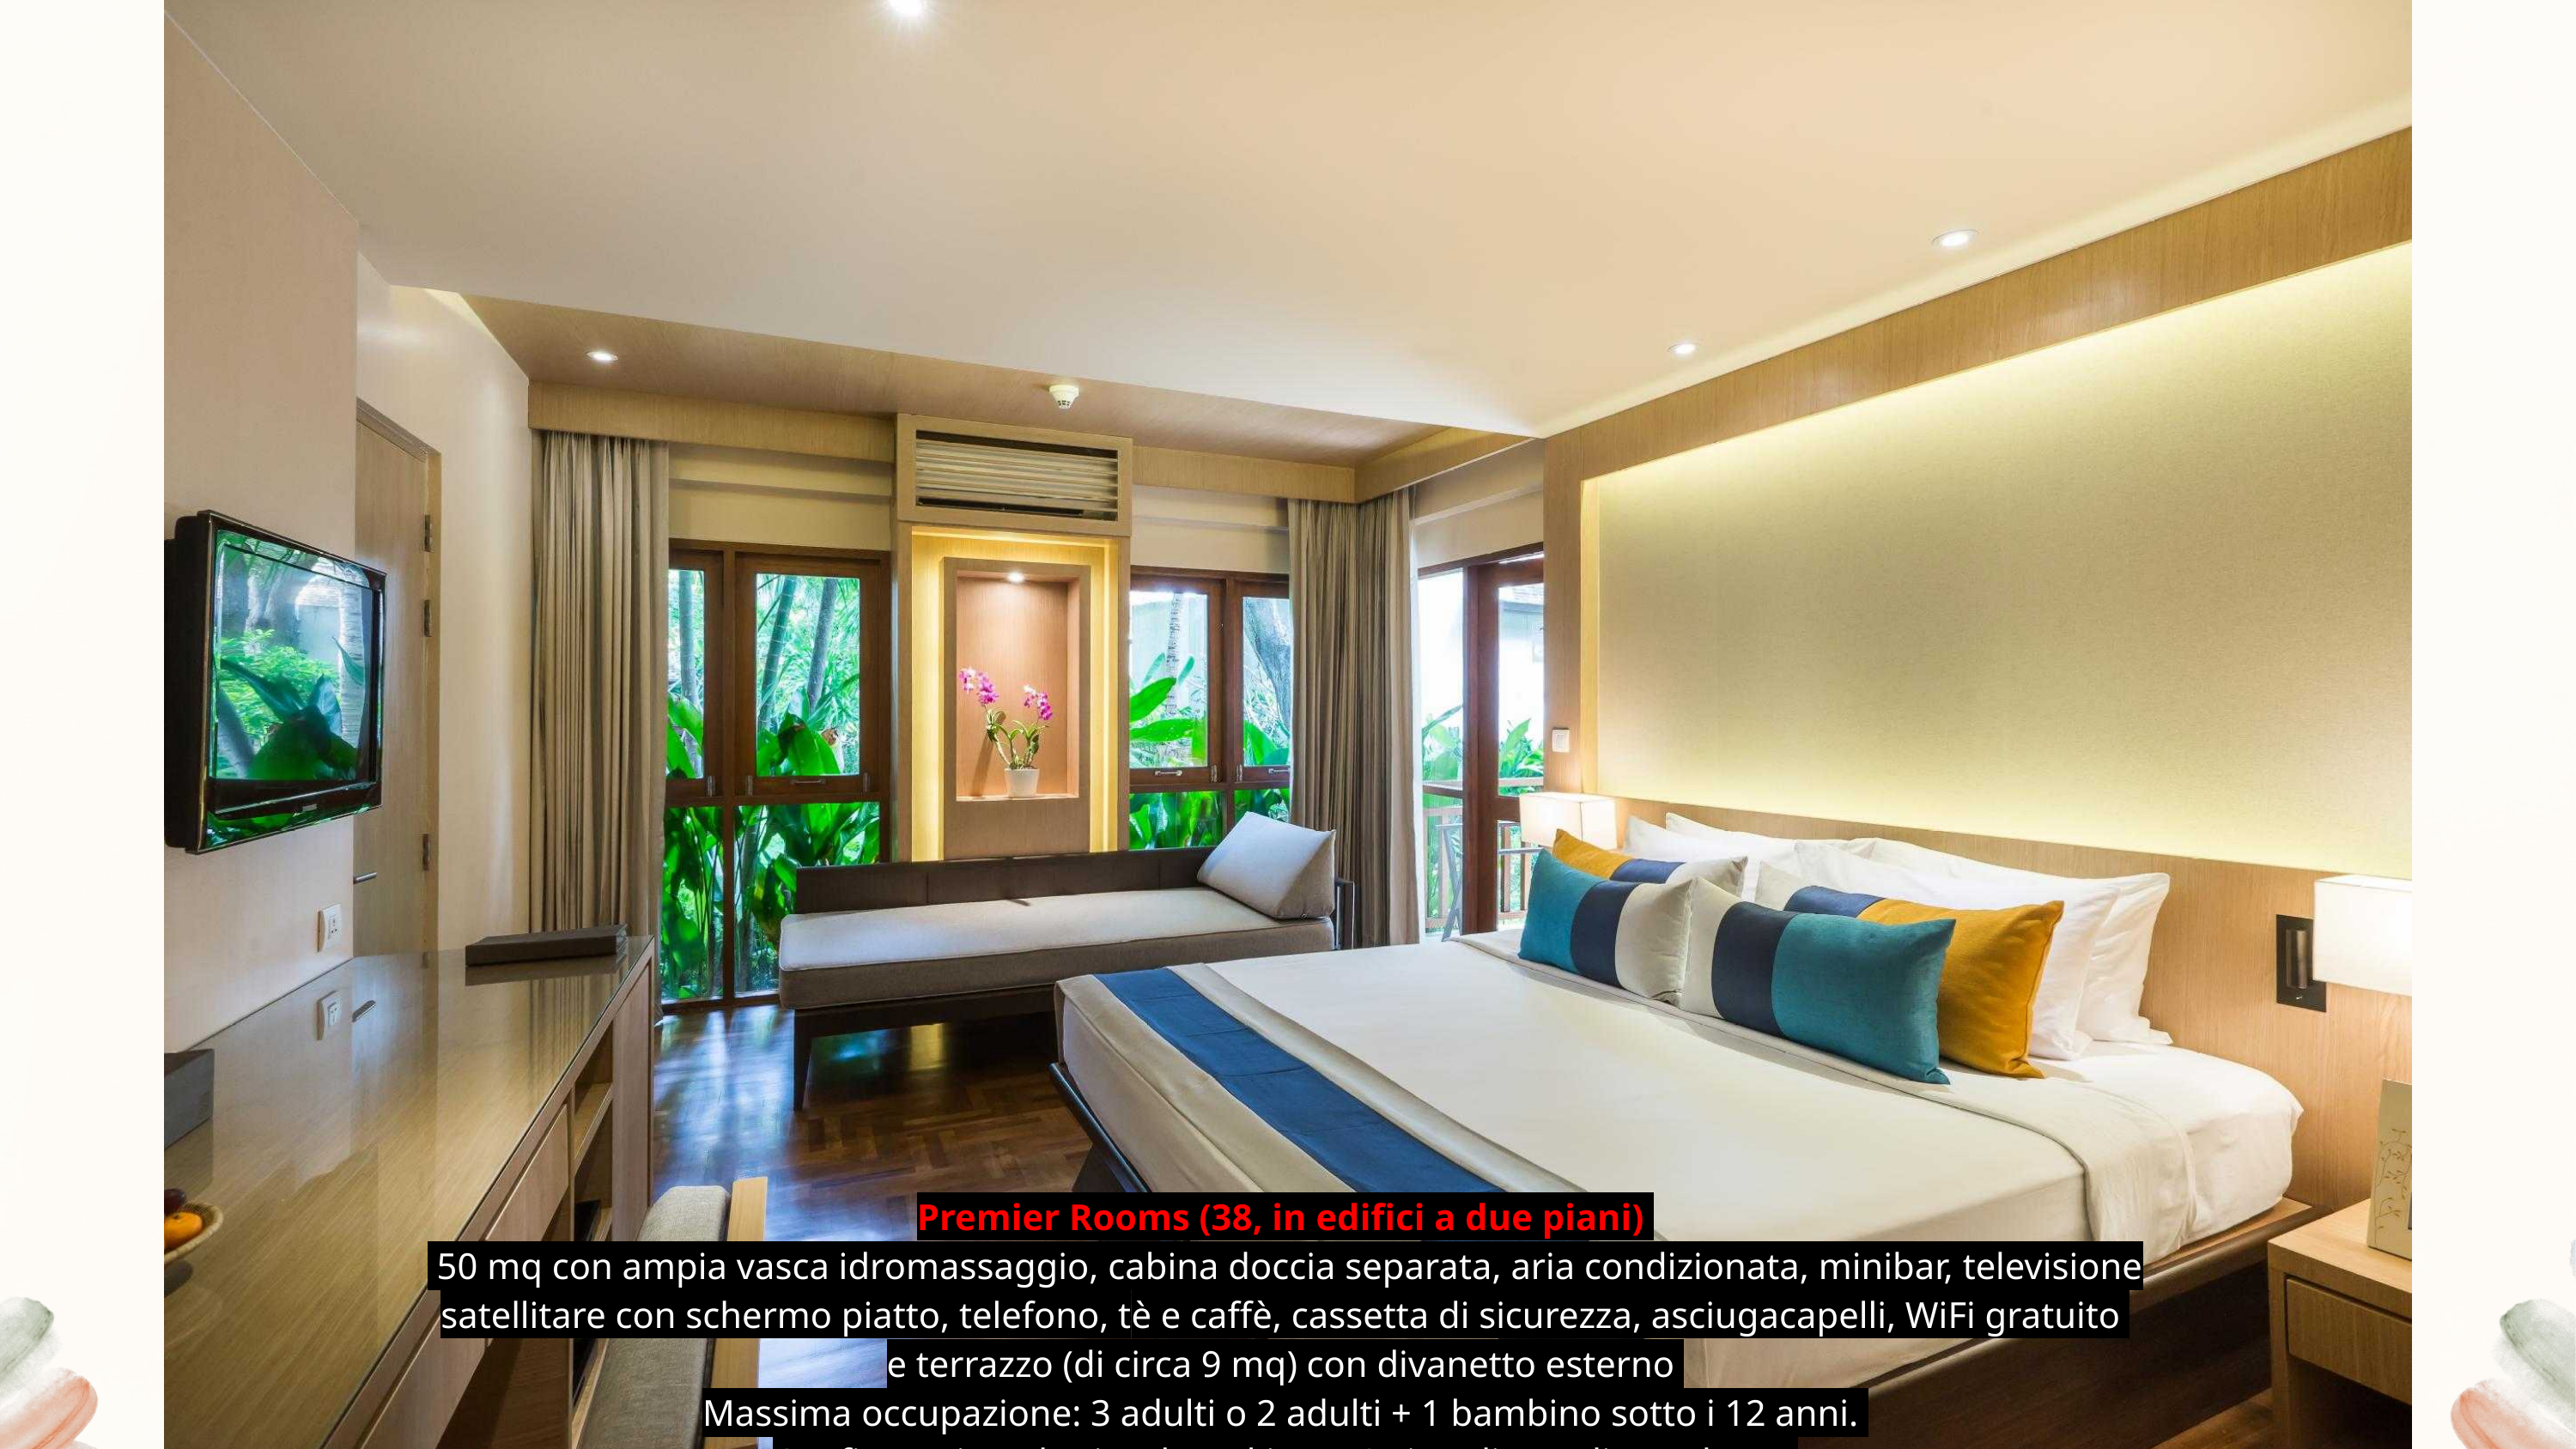

Premier Rooms (38, in edifici a due piani)
 50 mq con ampia vasca idromassaggio, cabina doccia separata, aria condizionata, minibar, televisione satellitare con schermo piatto, telefono, tè e caffè, cassetta di sicurezza, asciugacapelli, WiFi gratuito
e terrazzo (di circa 9 mq) con divanetto esterno
Massima occupazione: 3 adulti o 2 adulti + 1 bambino sotto i 12 anni.
Configurazione letti : 1 letto king o 2 singoli con divano letto.
Vista: Giardini